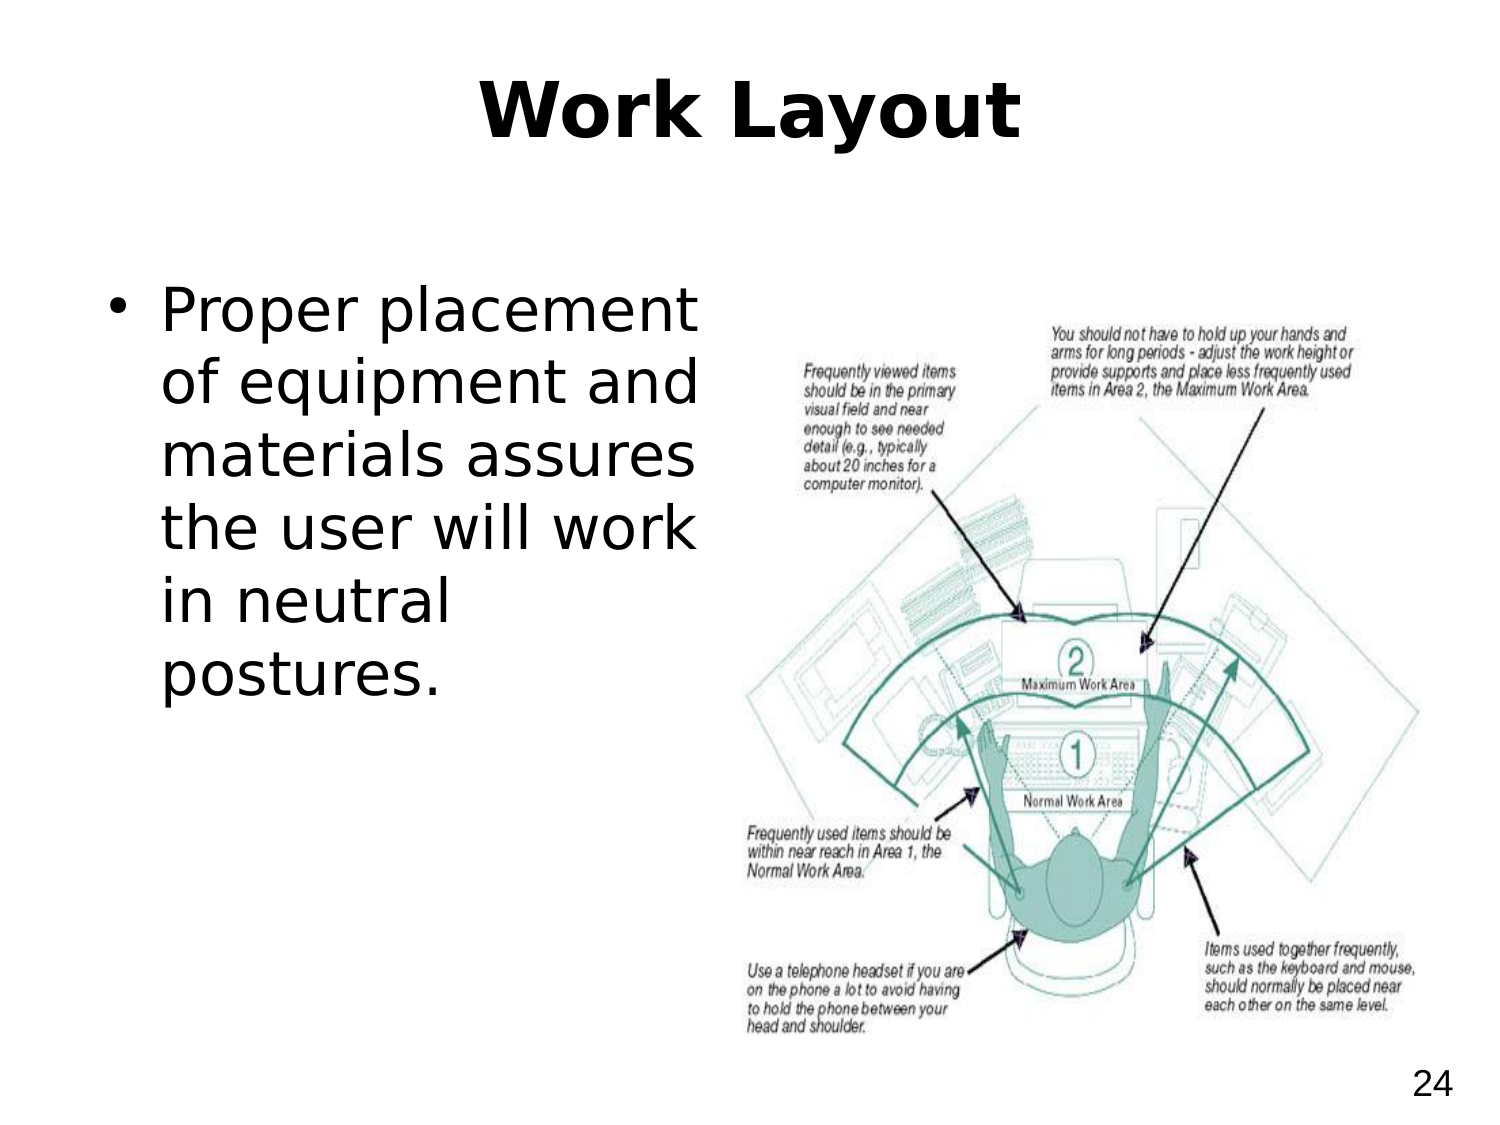

Work Layout
# Proper placement of equipment and materials assures the user will work in neutral postures.